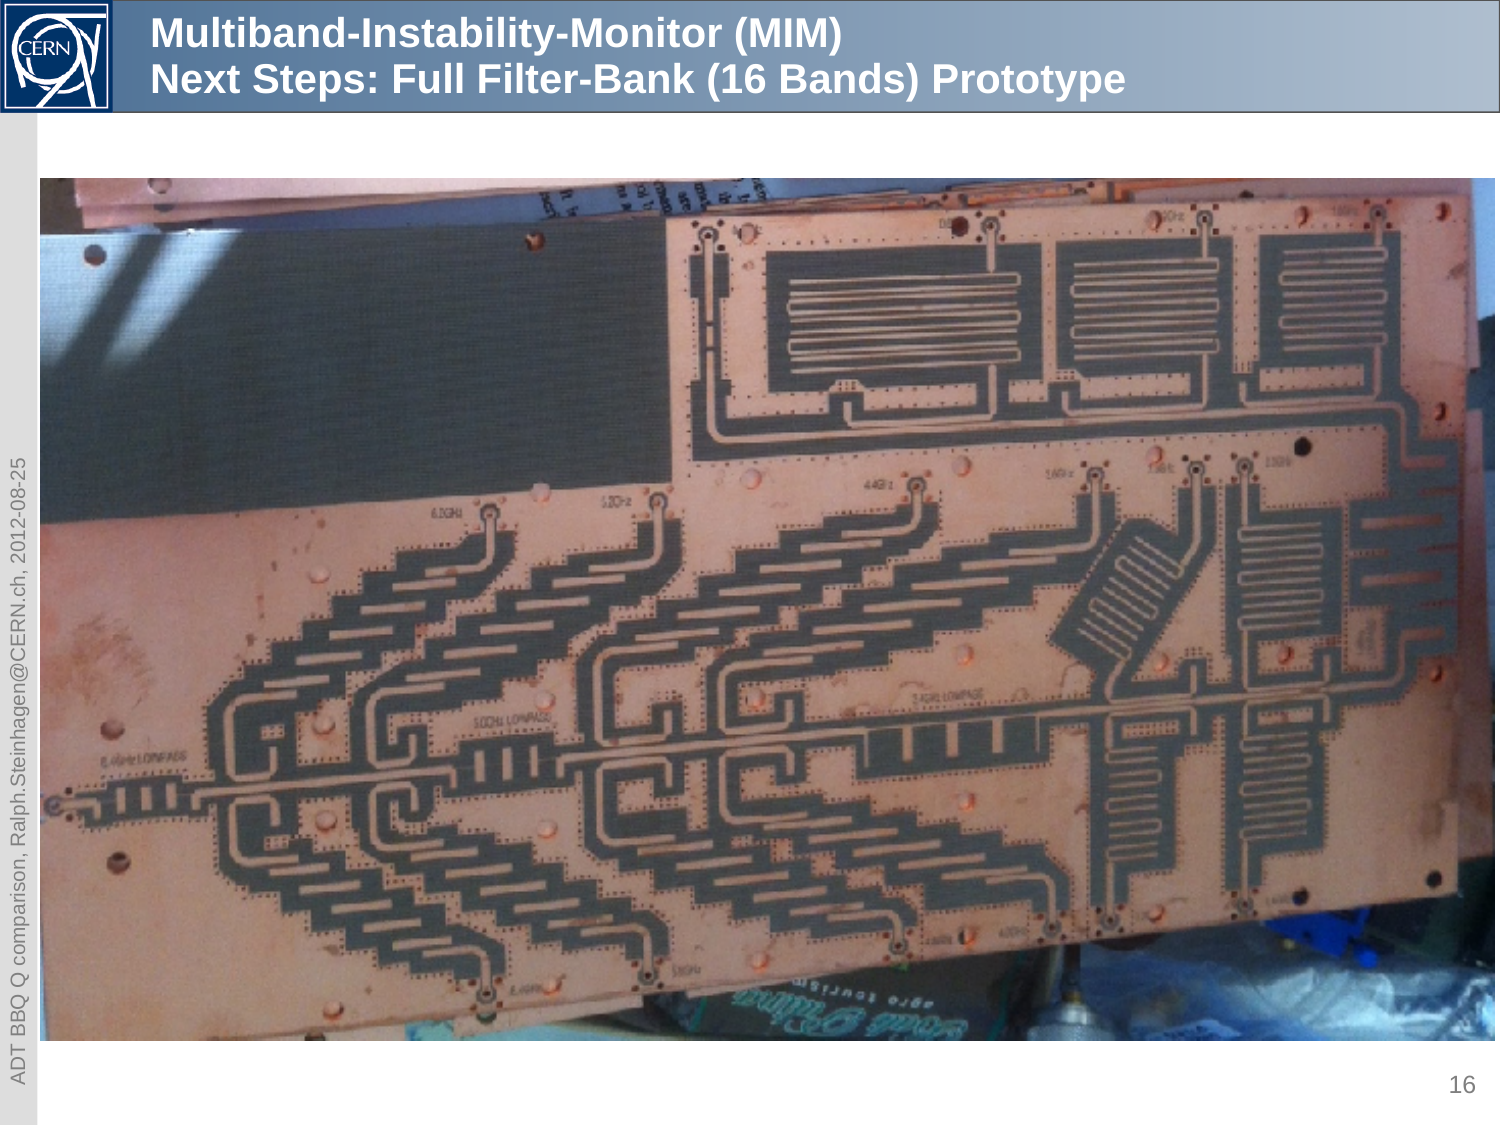

# Multiband-Instability-Monitor (MIM) Next Steps: Full Filter-Bank (16 Bands) Prototype